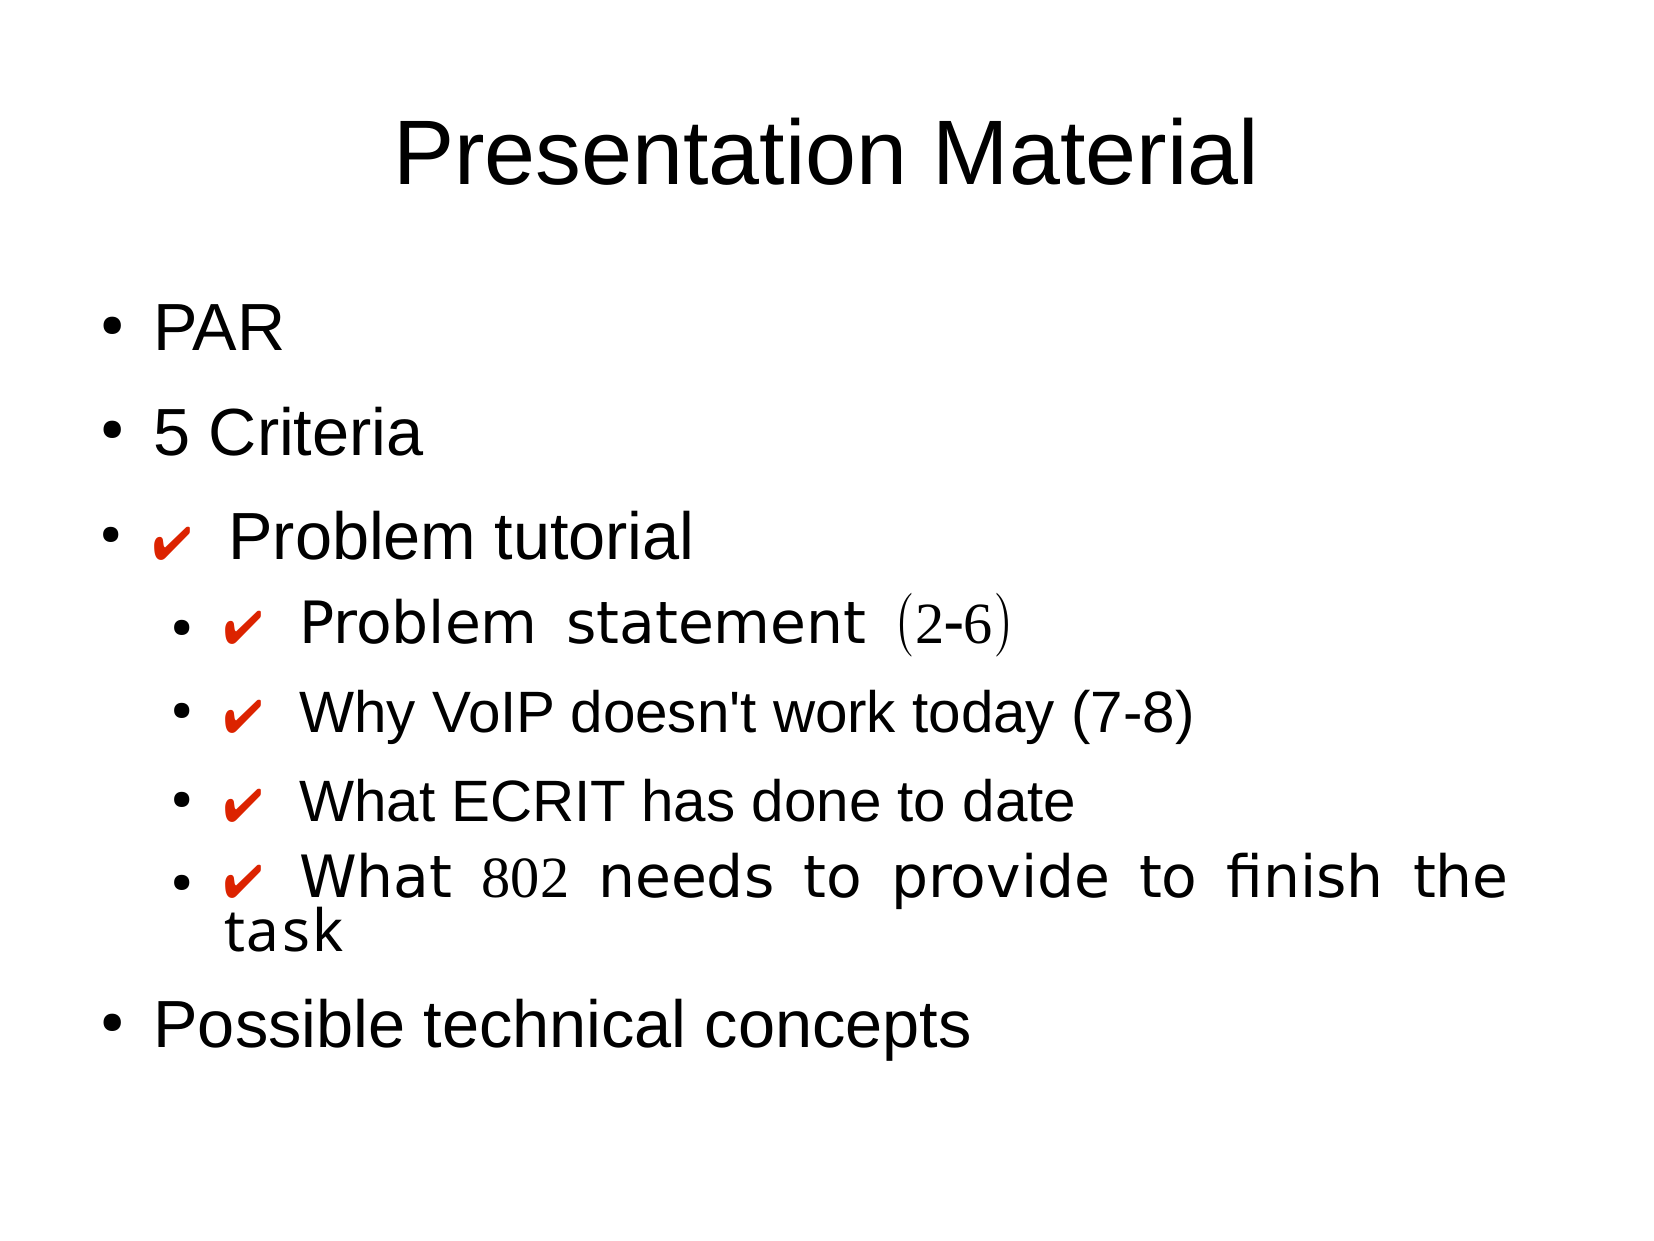

# Presentation Material
PAR
5 Criteria
✔	Problem tutorial
✔	Problem statement (2-6)
✔	Why VoIP doesn't work today (7-8)
✔	What ECRIT has done to date
✔	What 802 needs to provide to finish the task
Possible technical concepts